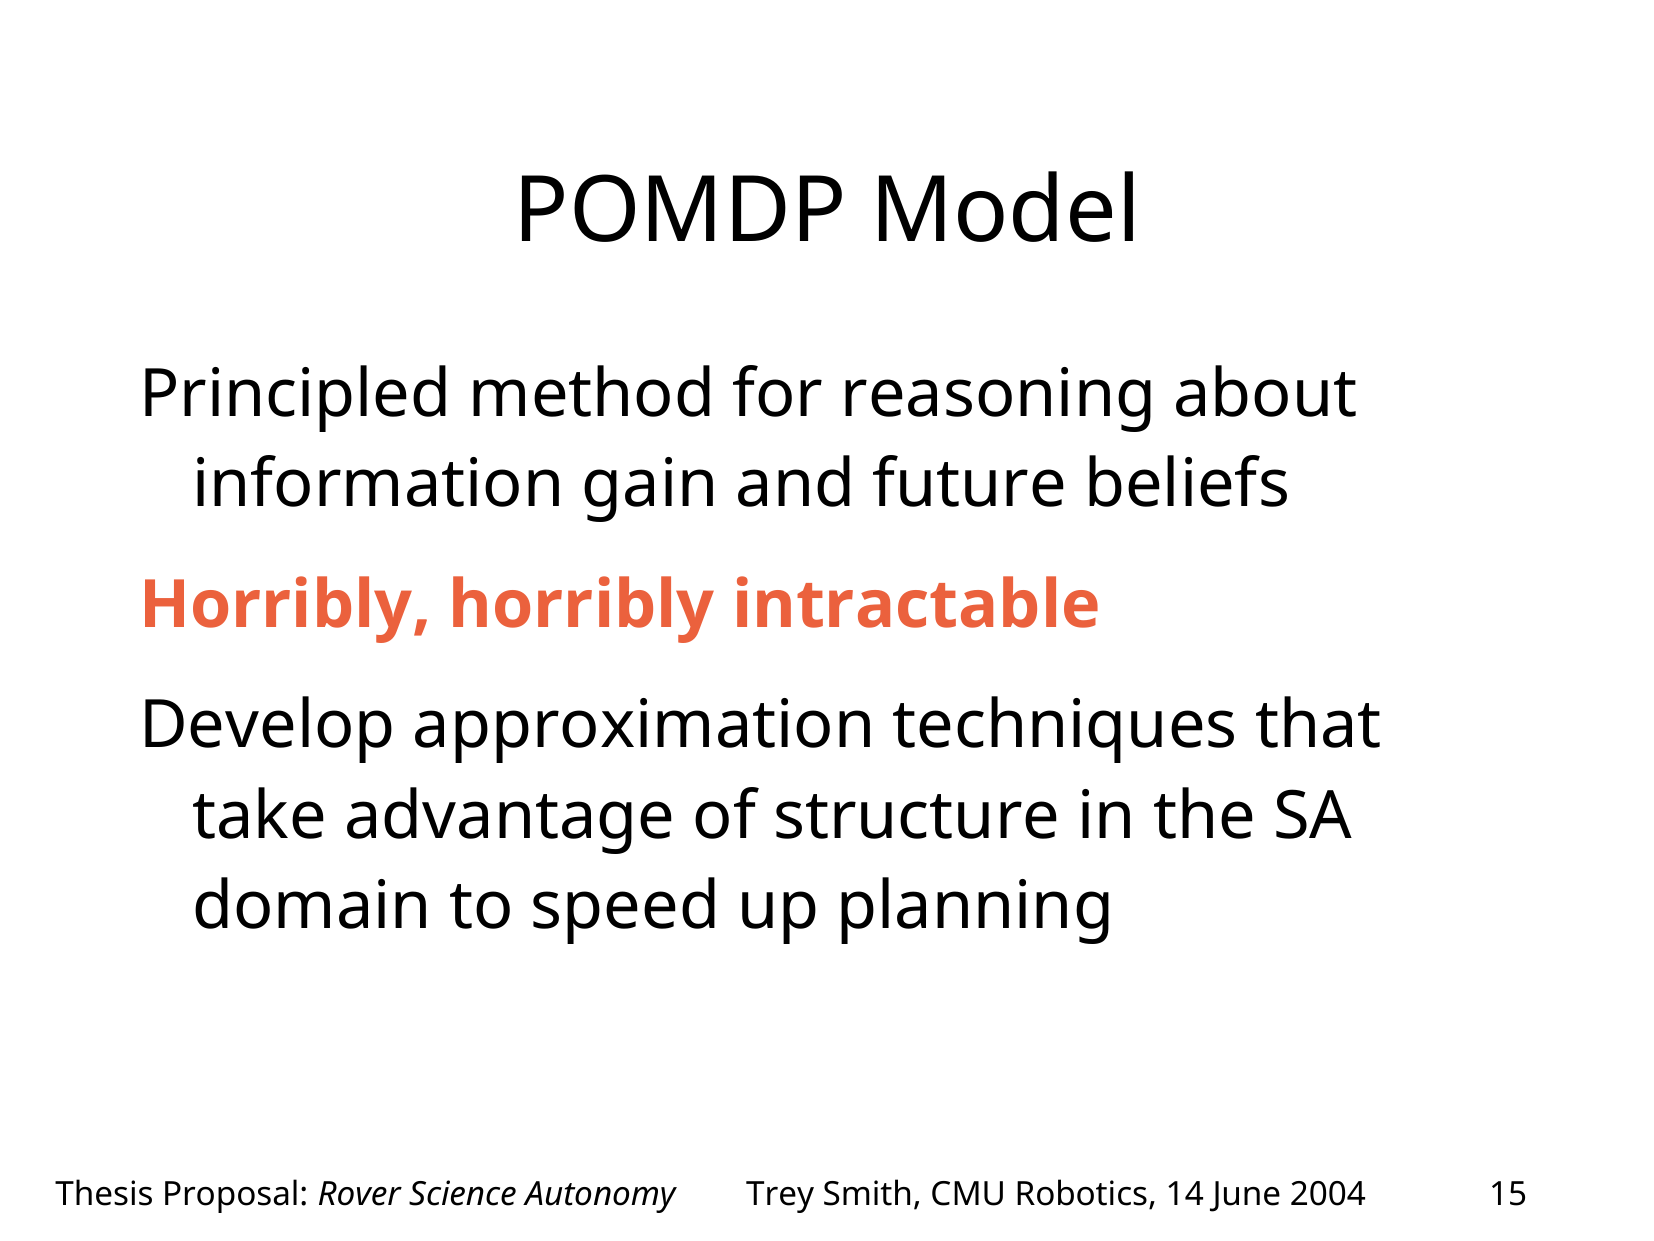

# POMDP Model
Principled method for reasoning about information gain and future beliefs
Horribly, horribly intractable
Develop approximation techniques that take advantage of structure in the SA domain to speed up planning